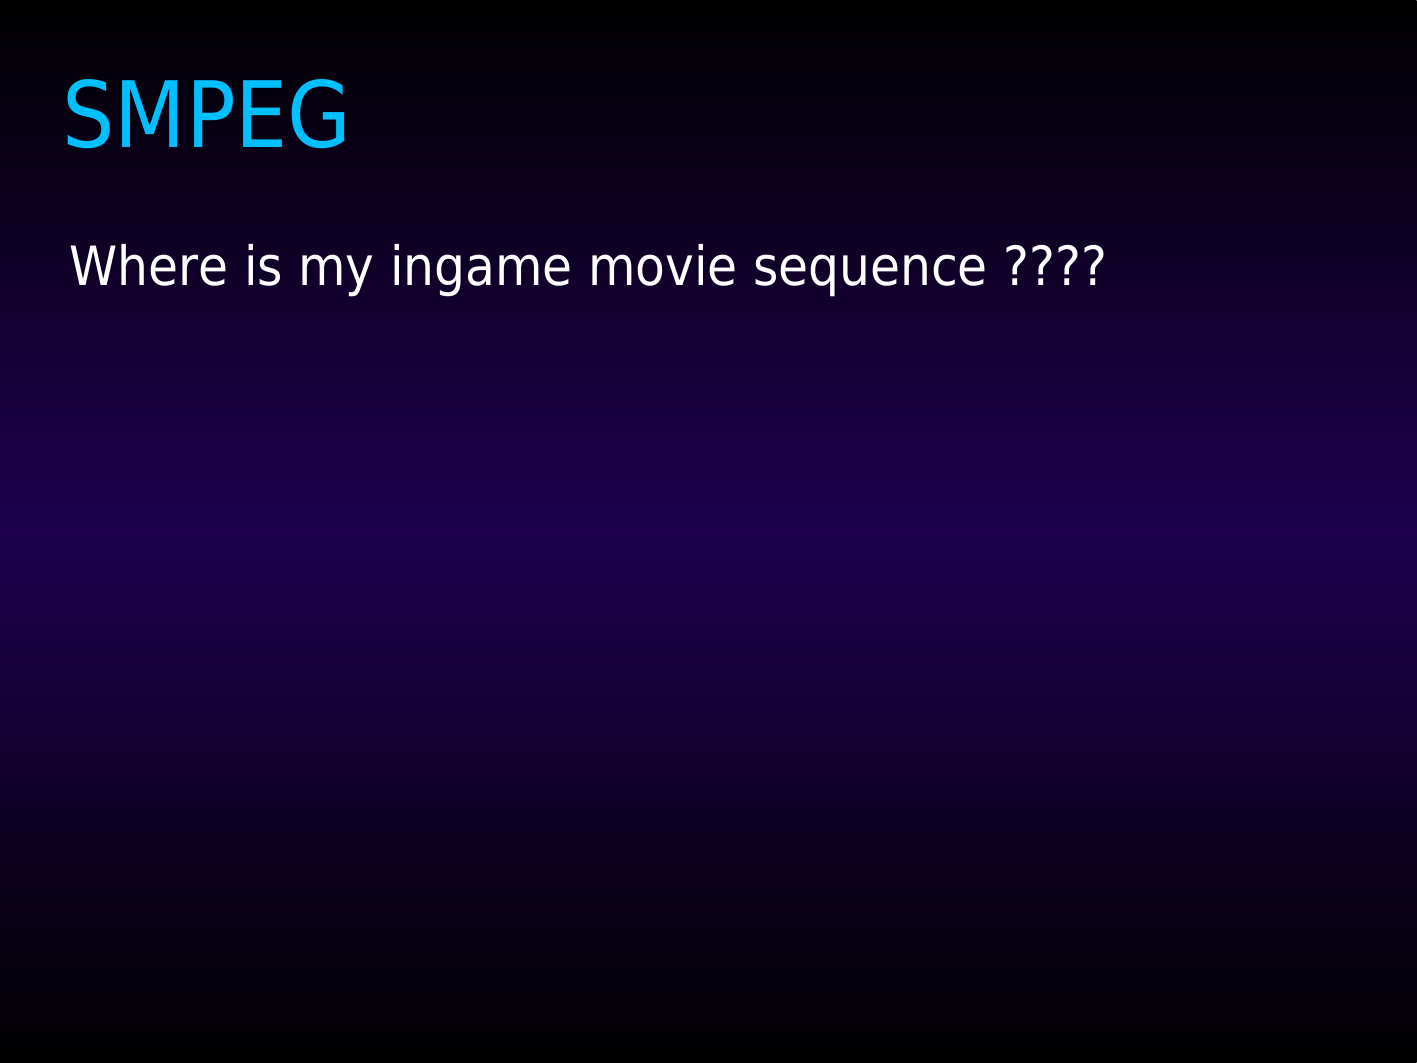

SMPEG
Where is my ingame movie sequence ????